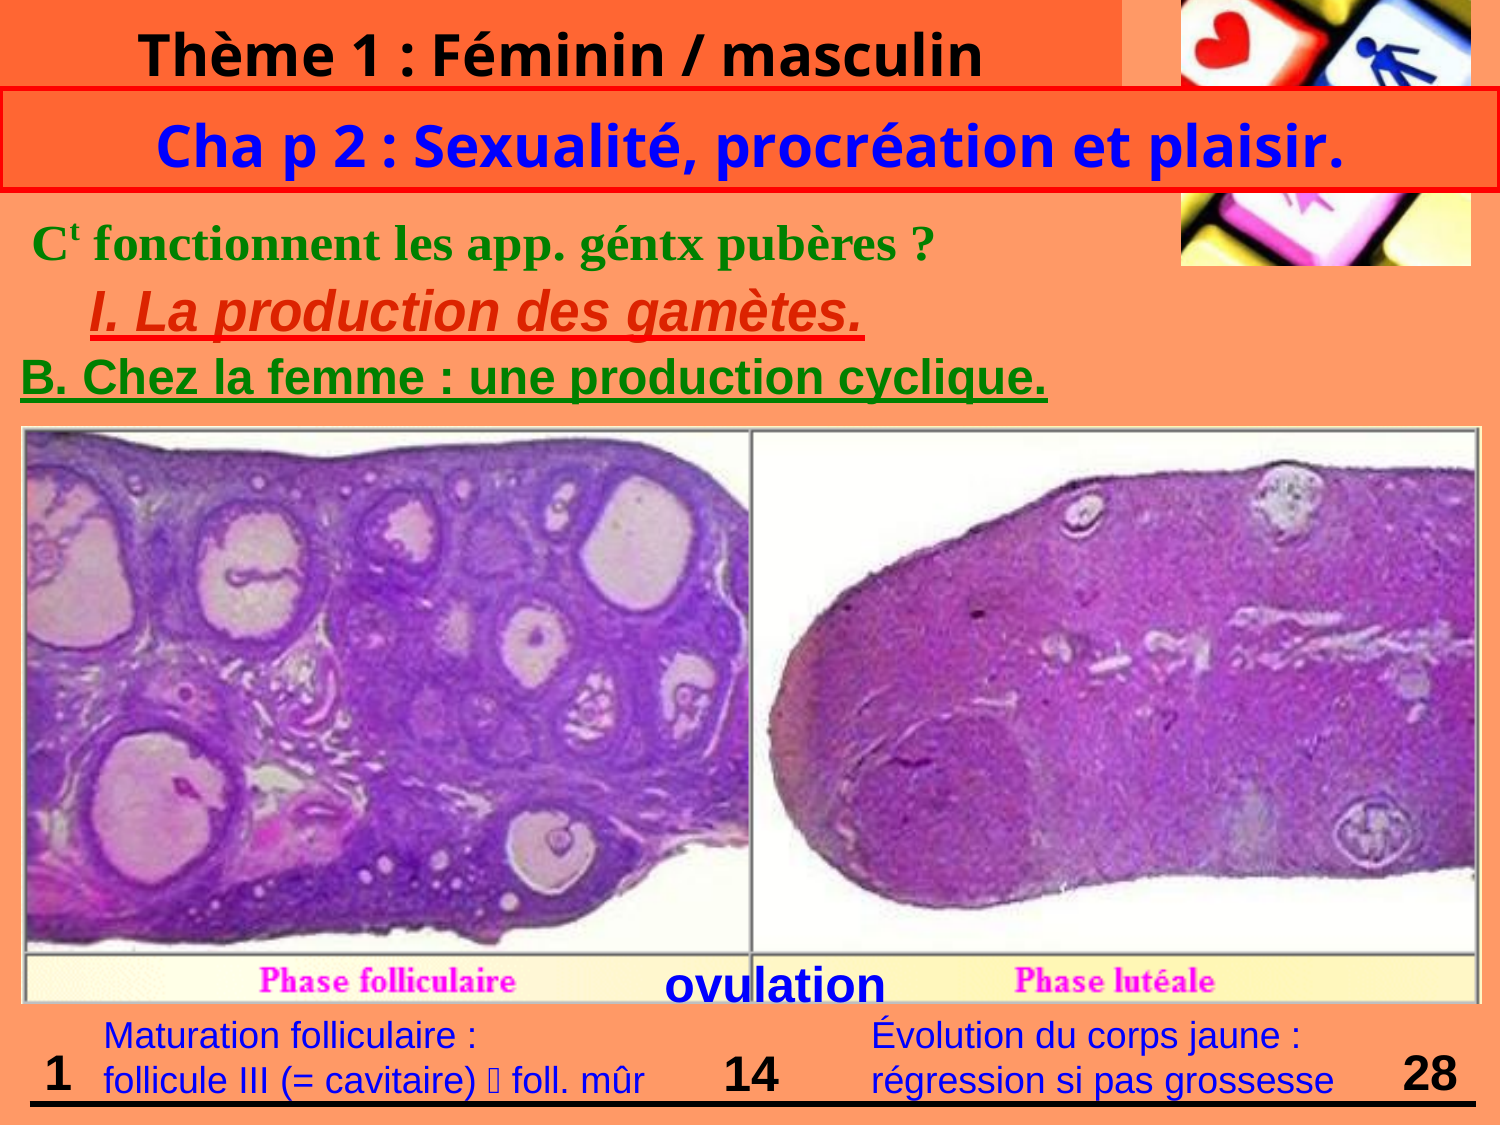

Thème 1 : Féminin / masculin
Cha p 2 : Sexualité, procréation et plaisir.
ovulation
Maturation folliculaire :
follicule III (= cavitaire)  foll. mûr
Évolution du corps jaune : régression si pas grossesse
1
28
14